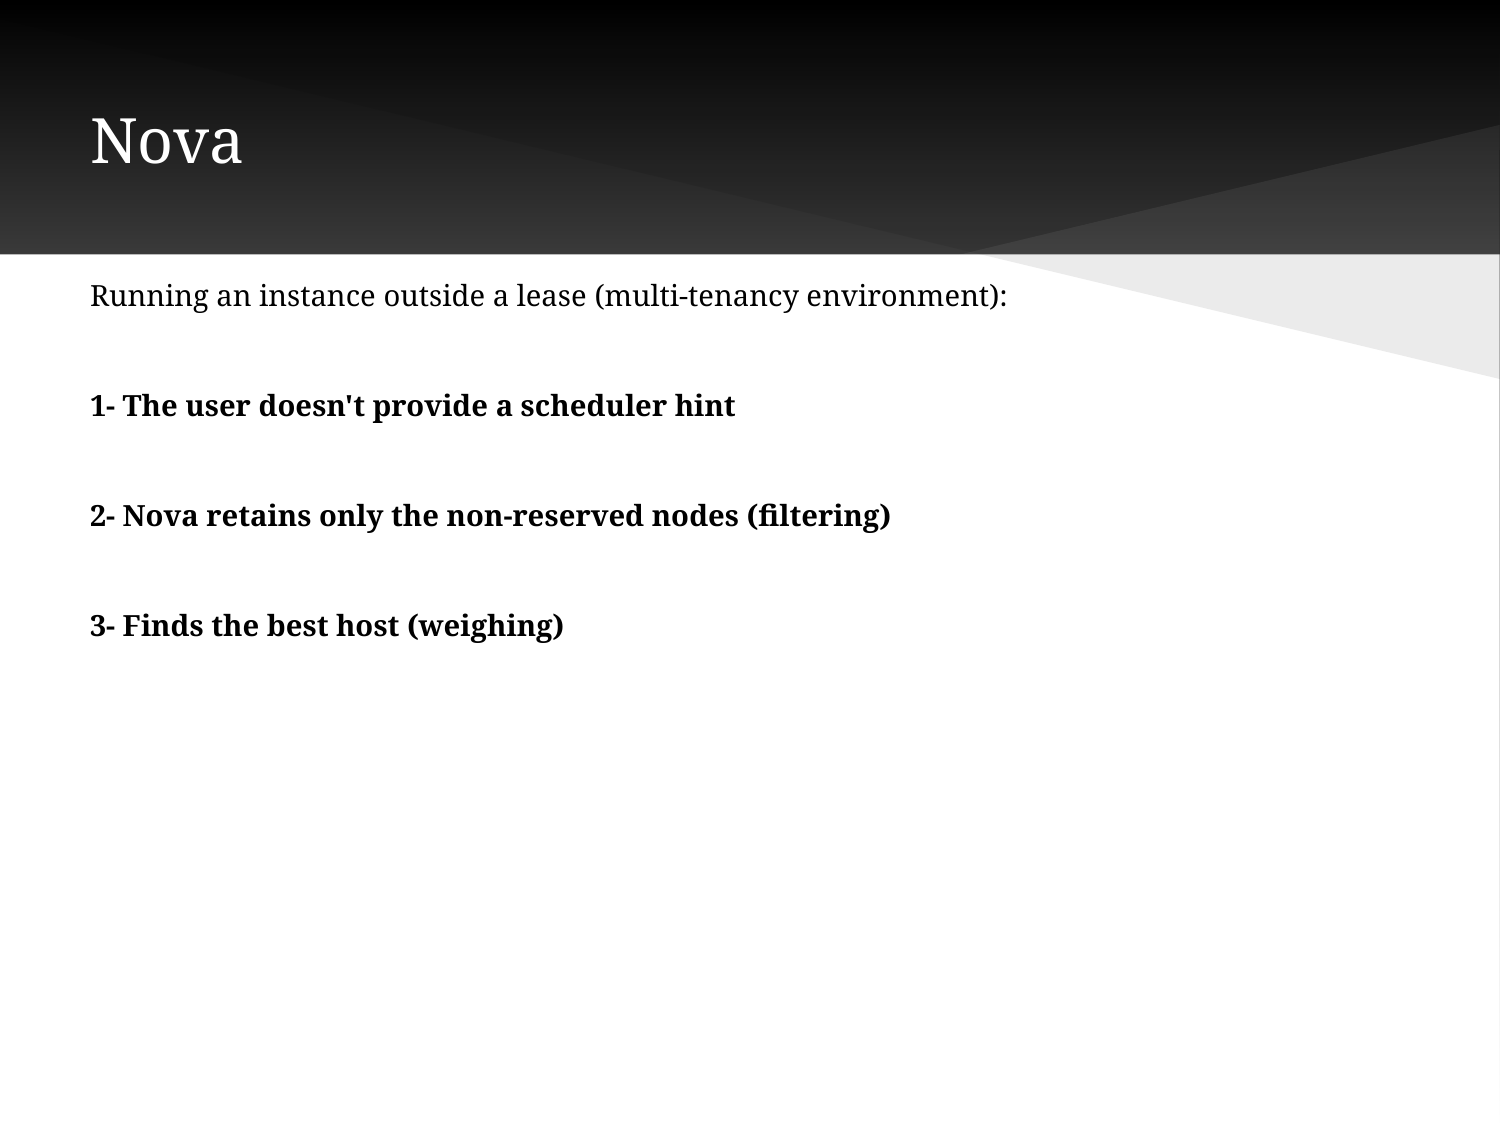

# Nova
Running an instance outside a lease (multi-tenancy environment):
1- The user doesn't provide a scheduler hint
2- Nova retains only the non-reserved nodes (filtering)
3- Finds the best host (weighing)